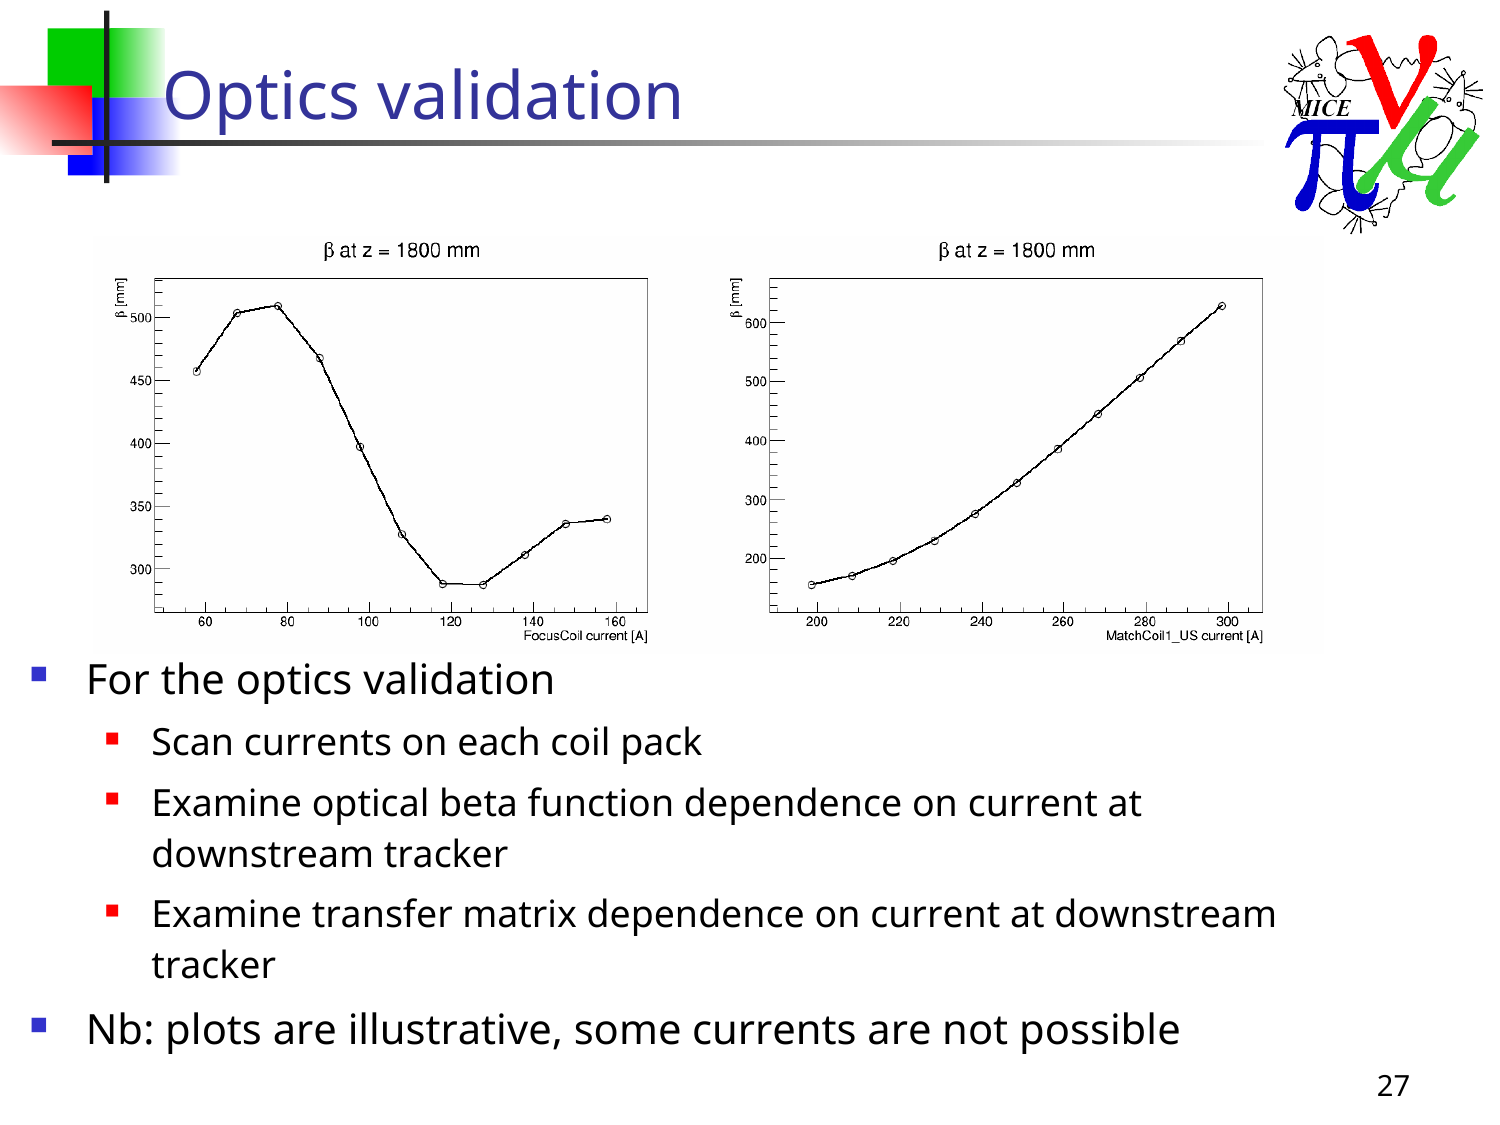

# Optics validation
For the optics validation
Scan currents on each coil pack
Examine optical beta function dependence on current at downstream tracker
Examine transfer matrix dependence on current at downstream tracker
Nb: plots are illustrative, some currents are not possible
27